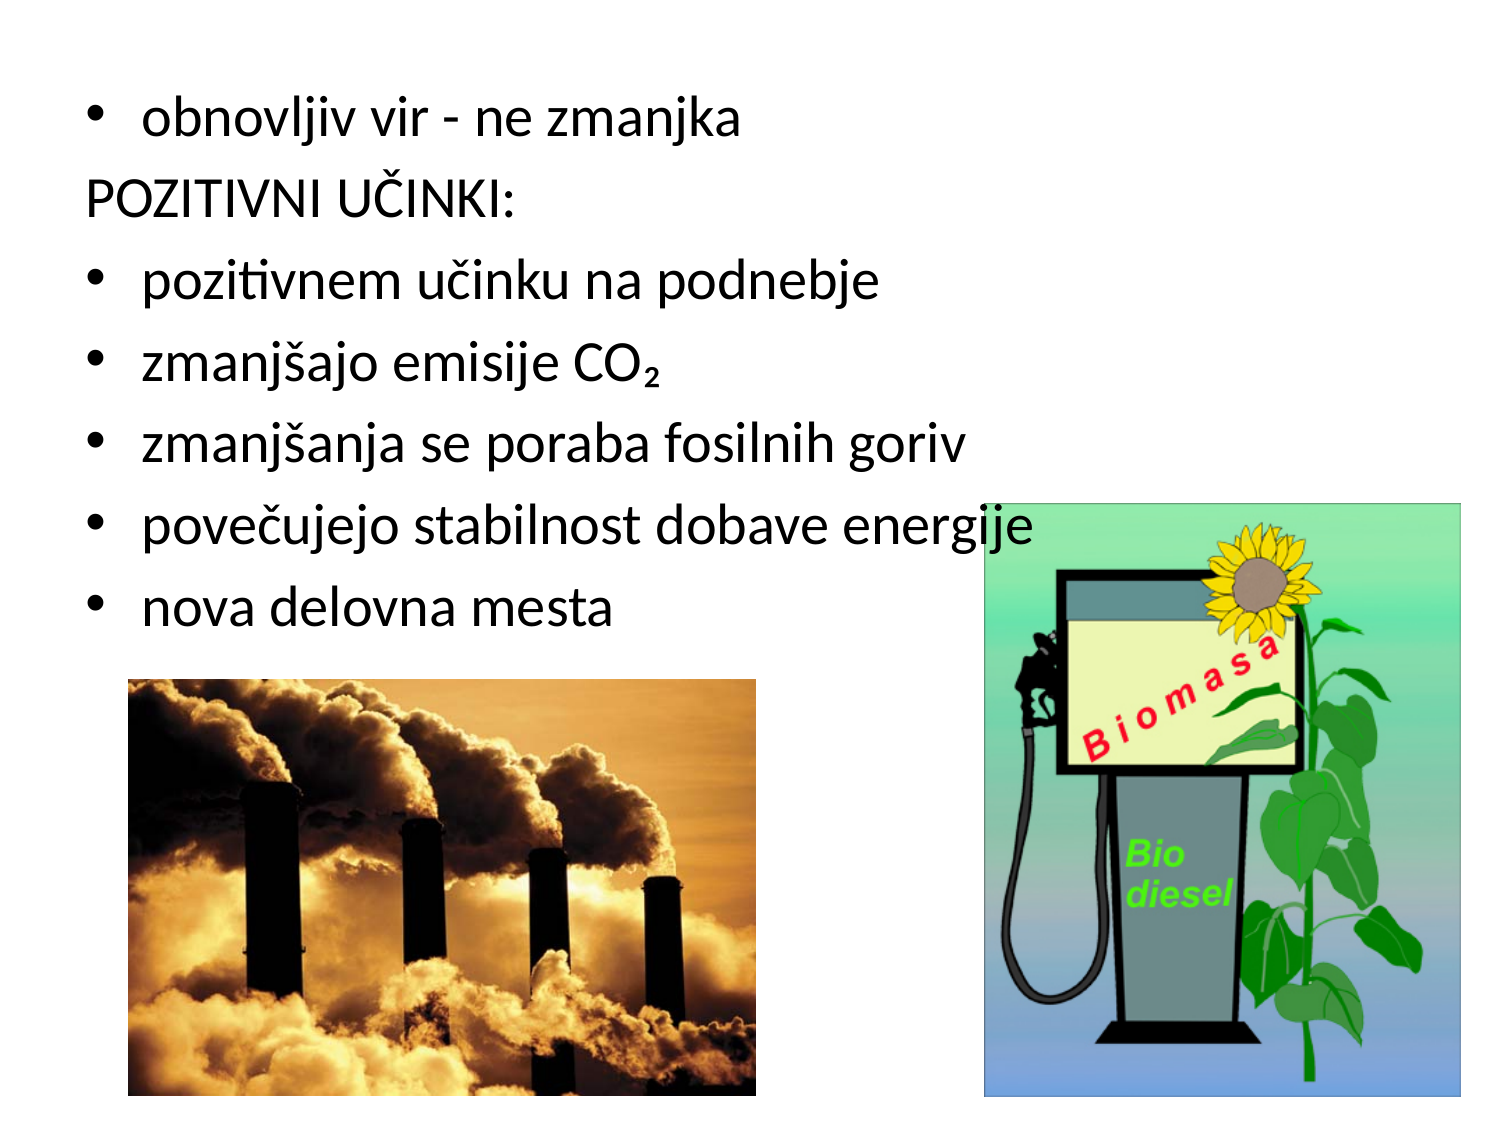

# obnovljiv vir - ne zmanjka
POZITIVNI UČINKI:
pozitivnem učinku na podnebje
zmanjšajo emisije CO₂
zmanjšanja se poraba fosilnih goriv
povečujejo stabilnost dobave energije
nova delovna mesta